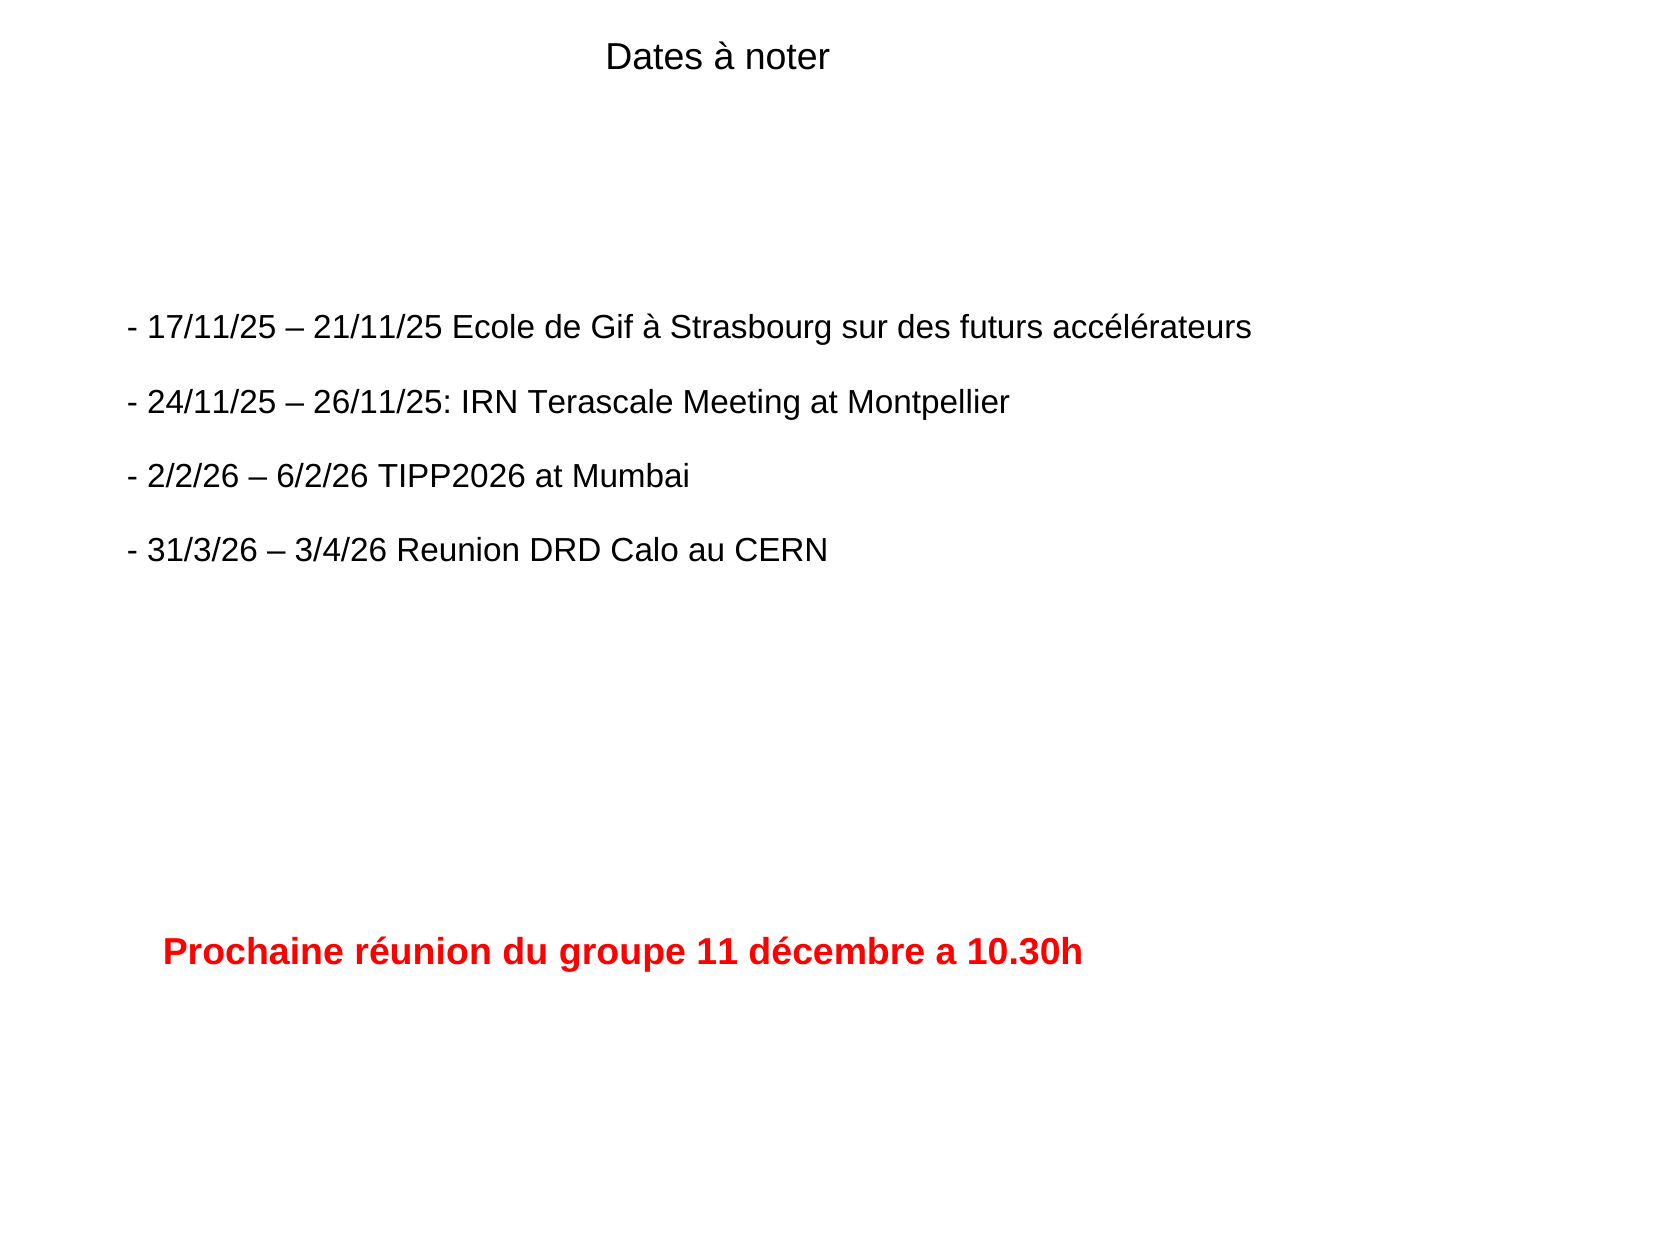

Dates à noter
- 17/11/25 – 21/11/25 Ecole de Gif à Strasbourg sur des futurs accélérateurs
- 24/11/25 – 26/11/25: IRN Terascale Meeting at Montpellier
- 2/2/26 – 6/2/26 TIPP2026 at Mumbai
- 31/3/26 – 3/4/26 Reunion DRD Calo au CERN
Prochaine réunion du groupe 11 décembre a 10.30h